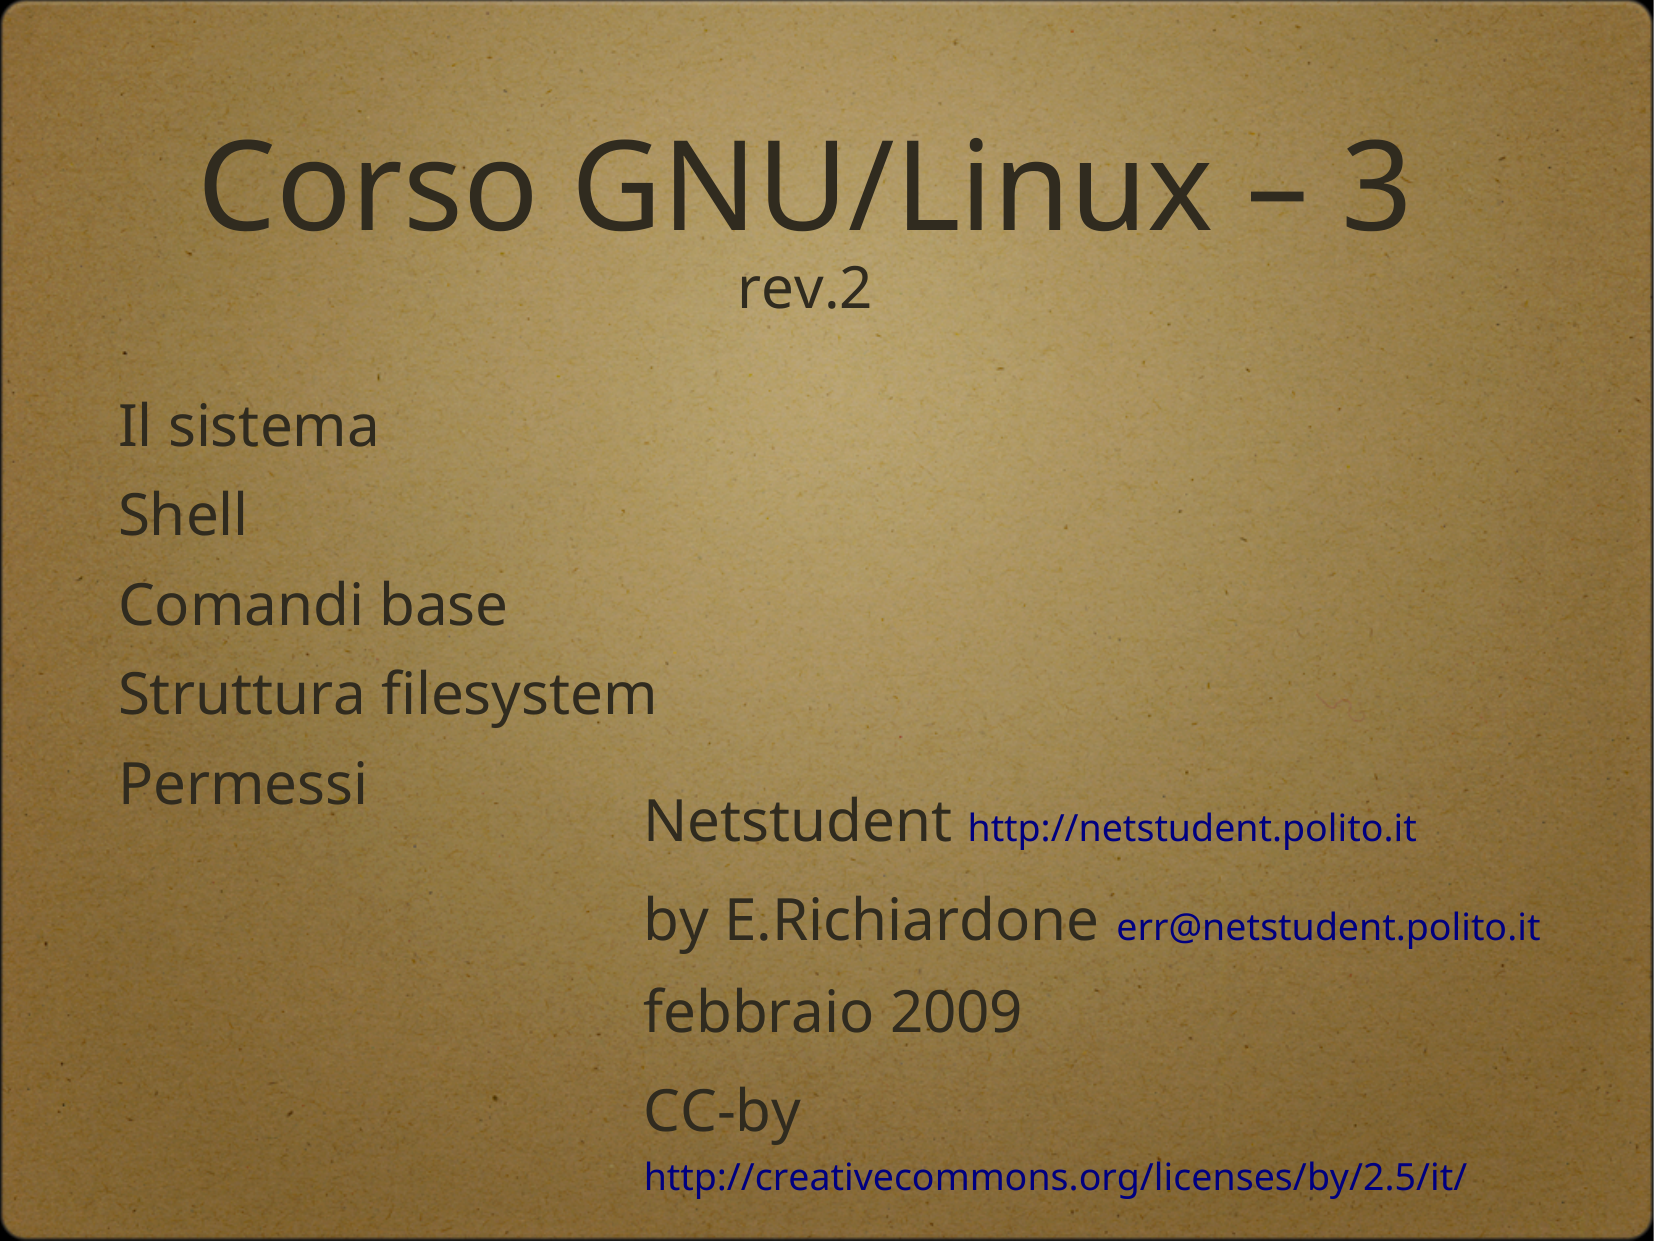

# Corso GNU/Linux – 3 rev.2
Il sistema
Shell
Comandi base
Struttura filesystem
Permessi
Netstudent http://netstudent.polito.it
by E.Richiardone err@netstudent.polito.it
febbraio 2009
CC-by http://creativecommons.org/licenses/by/2.5/it/